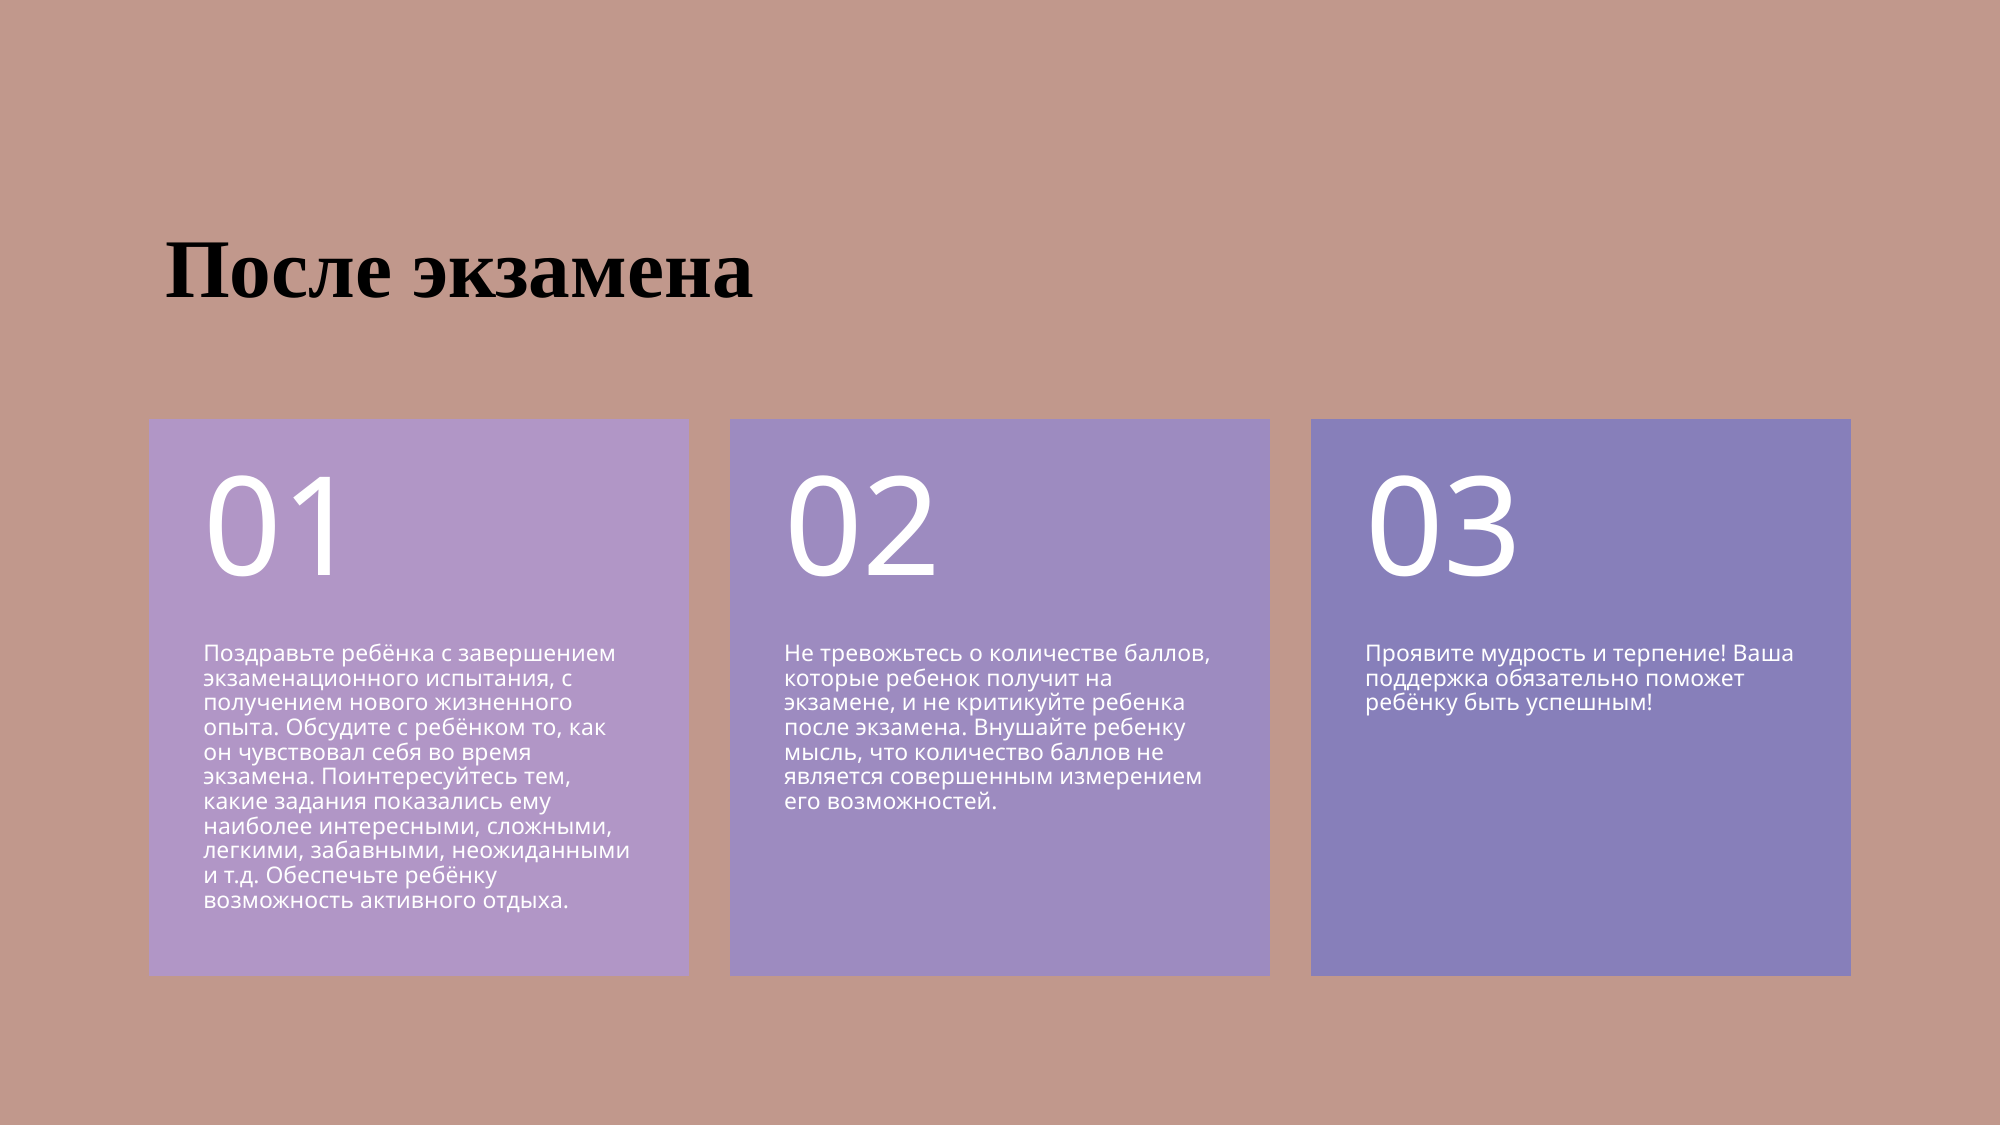

# После экзамена
Поздравьте ребёнка с завершением экзаменационного испытания, с получением нового жизненного опыта. Обсудите с ребёнком то, как он чувствовал себя во время экзамена. Поинтересуйтесь тем, какие задания показались ему наиболее интересными, сложными, легкими, забавными, неожиданными и т.д. Обеспечьте ребёнку возможность активного отдыха.
01
Не тревожьтесь о количестве баллов, которые ребенок получит на экзамене, и не критикуйте ребенка после экзамена. Внушайте ребенку мысль, что количество баллов не является совершенным измерением его возможностей.
02
Проявите мудрость и терпение! Ваша поддержка обязательно поможет ребёнку быть успешным!
03